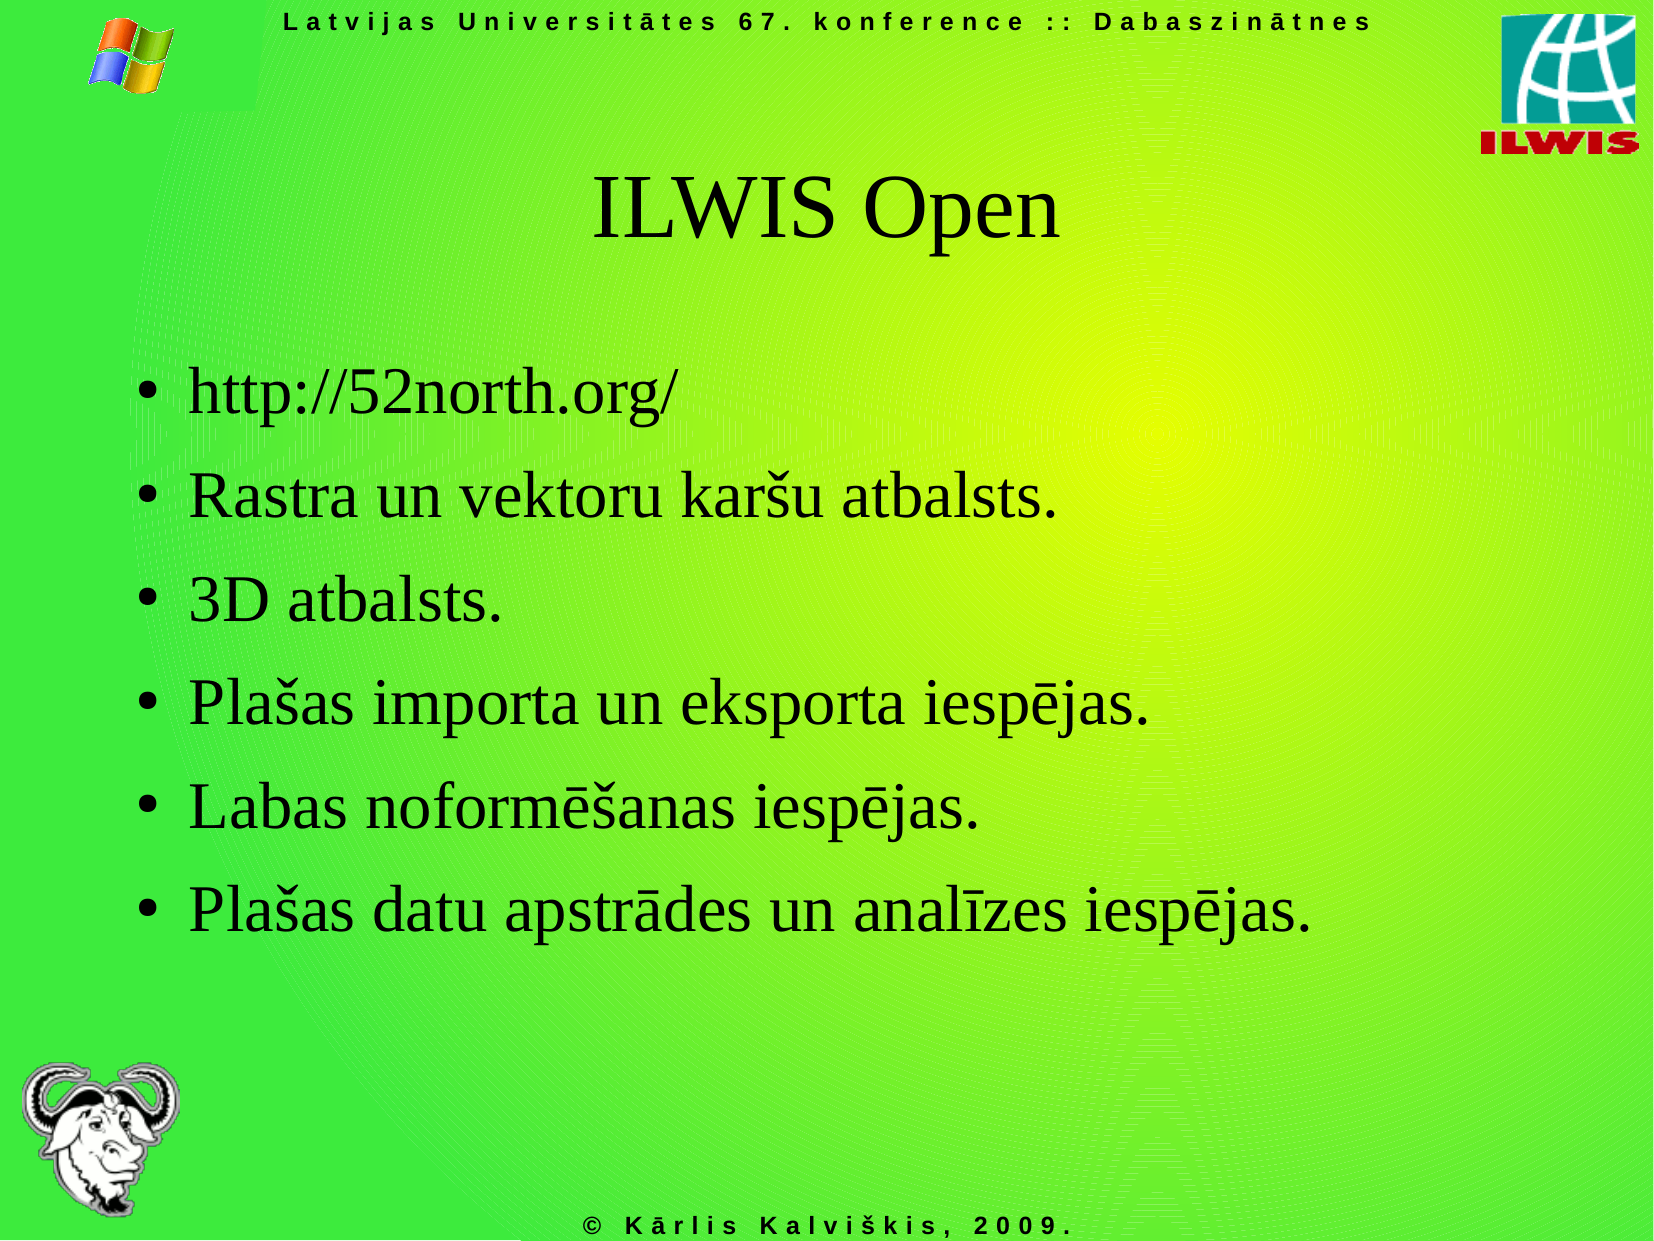

# ILWIS Open
http://52north.org/
Rastra un vektoru karšu atbalsts.
3D atbalsts.
Plašas importa un eksporta iespējas.
Labas noformēšanas iespējas.
Plašas datu apstrādes un analīzes iespējas.